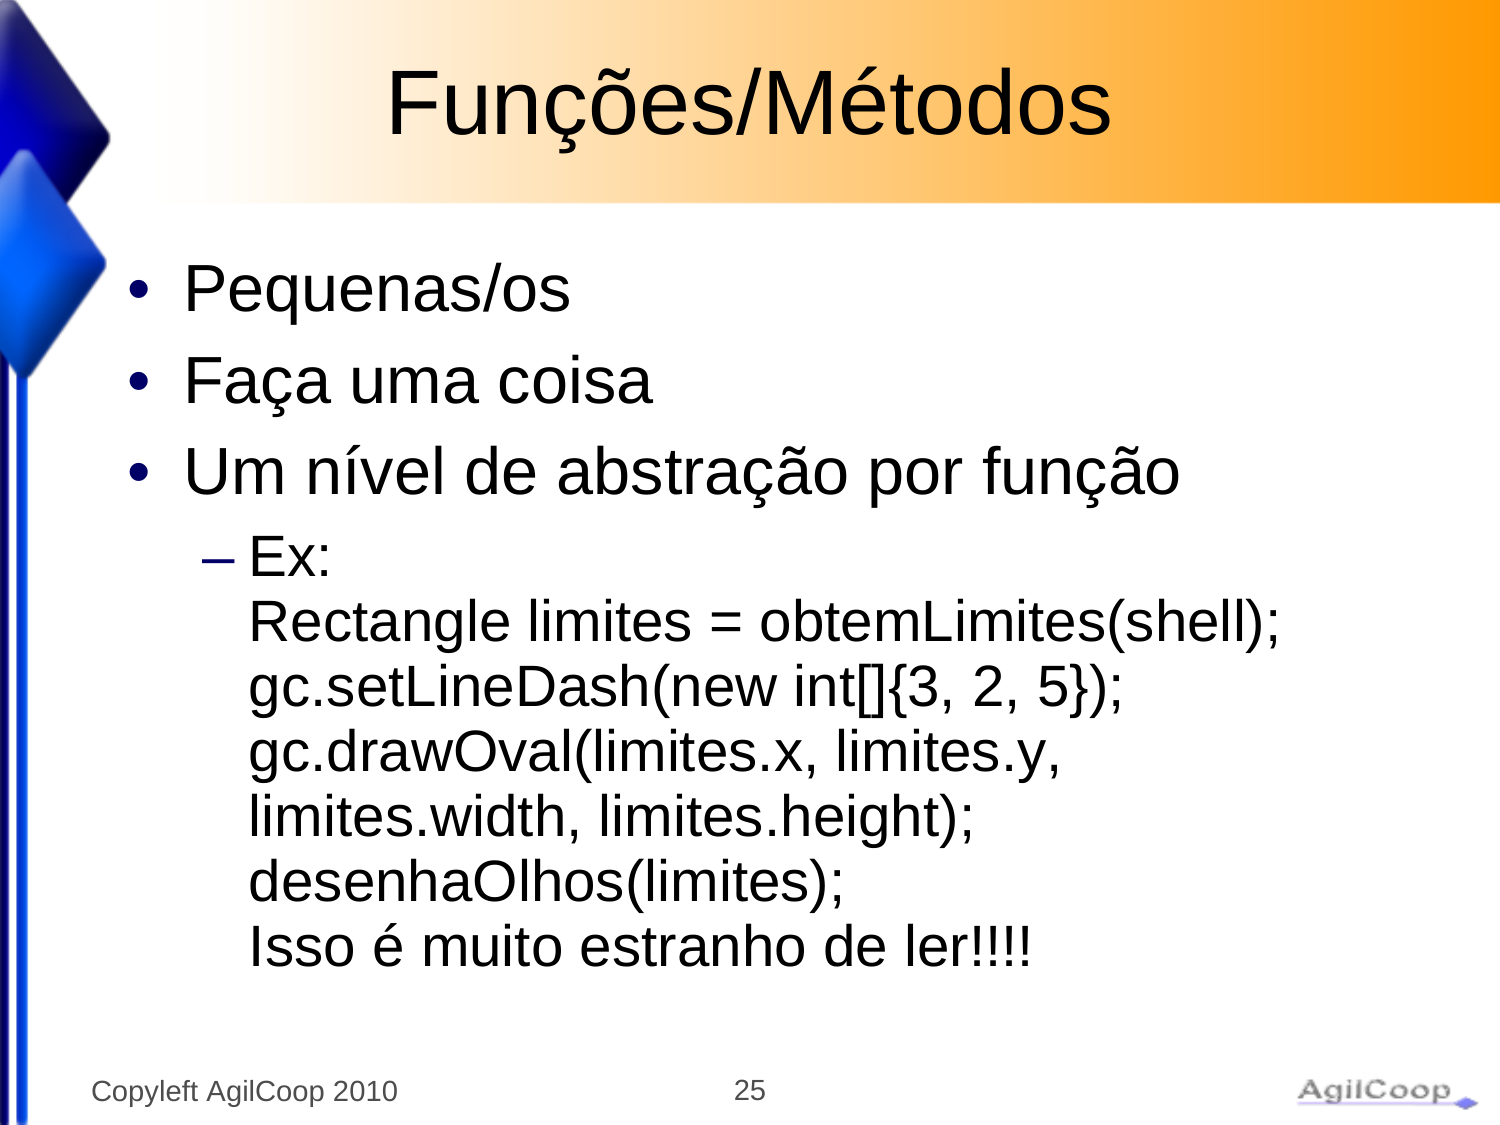

# Funções/Métodos
Pequenas/os
Faça uma coisa
Um nível de abstração por função
Ex:
Rectangle limites = obtemLimites(shell);
gc.setLineDash(new int[]{3, 2, 5});
gc.drawOval(limites.x, limites.y, limites.width, limites.height);
desenhaOlhos(limites);
Isso é muito estranho de ler!!!!
Copyleft AgilCoop 2010
25